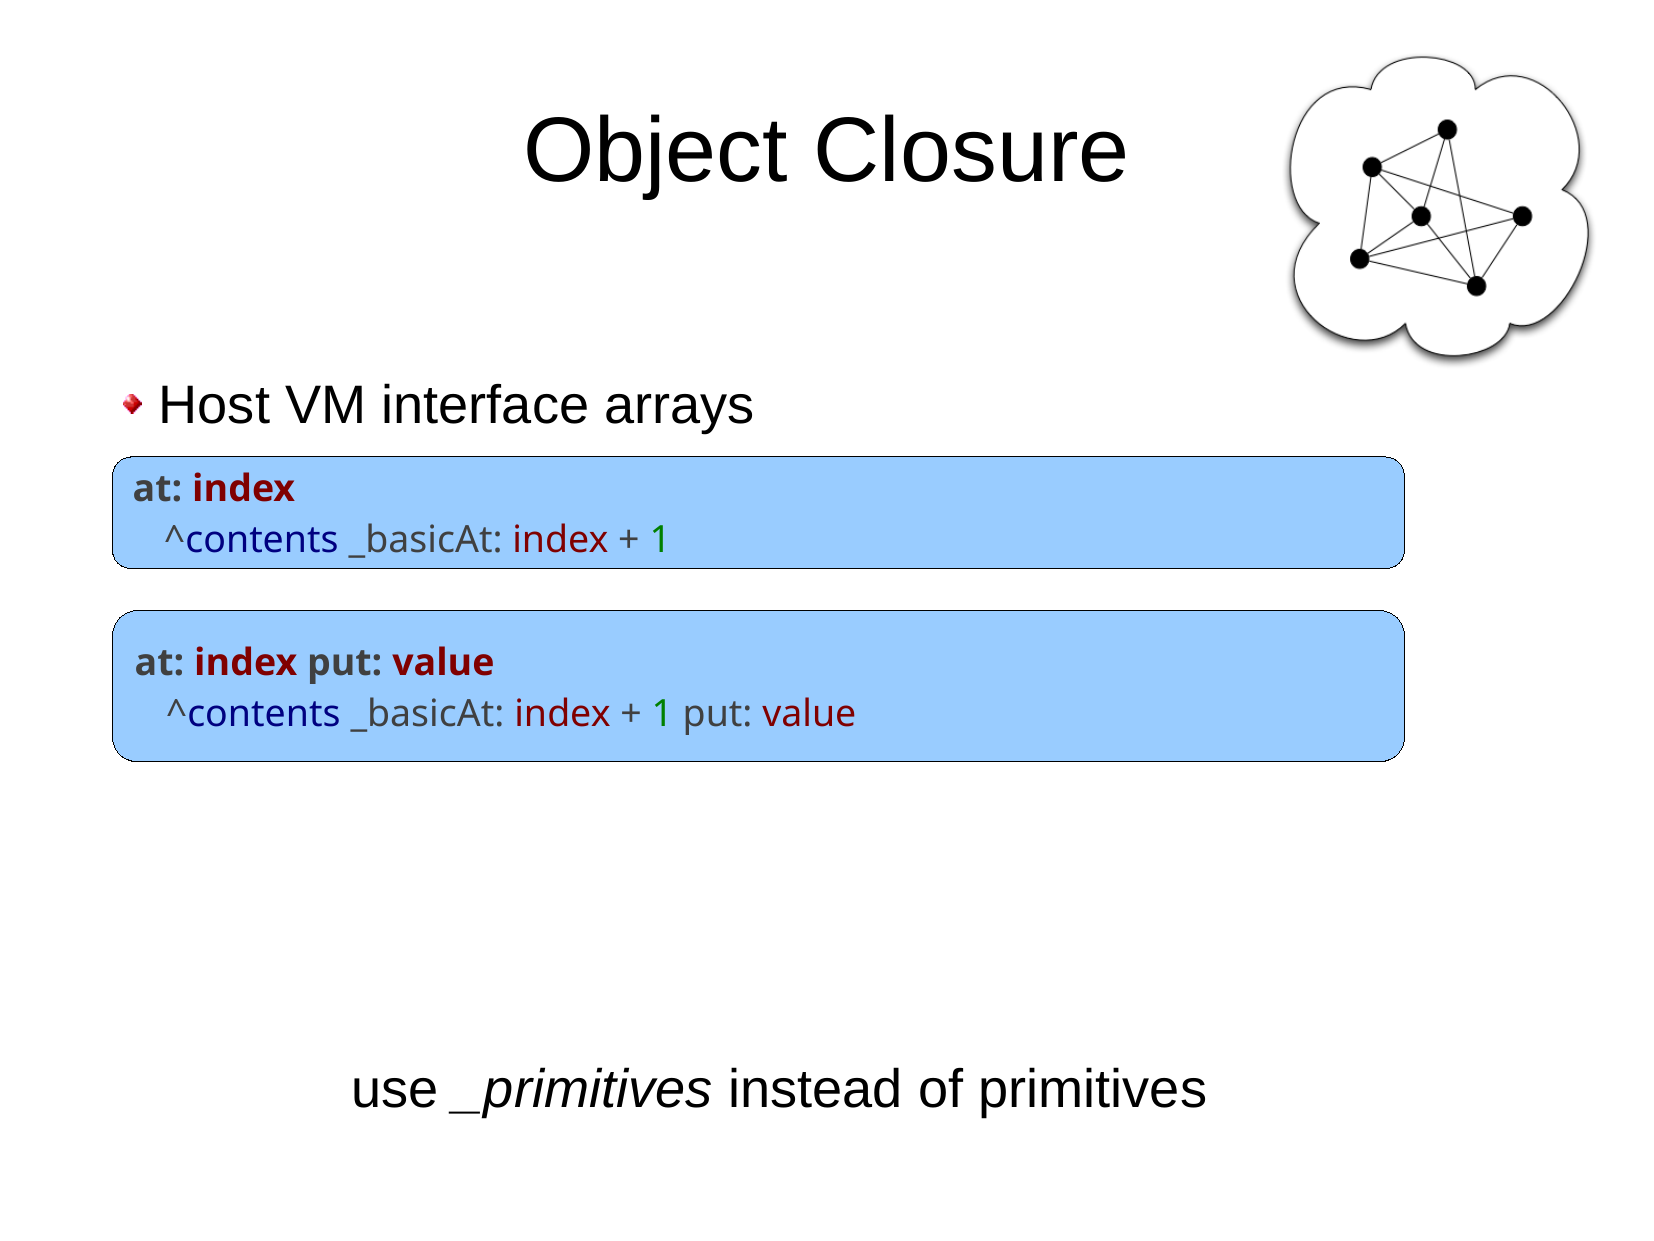

Object Closure
Host VM interface arrays
at: index
	^contents _basicAt: index + 1
at: index put: value
	^contents _basicAt: index + 1 put: value
use _primitives instead of primitives